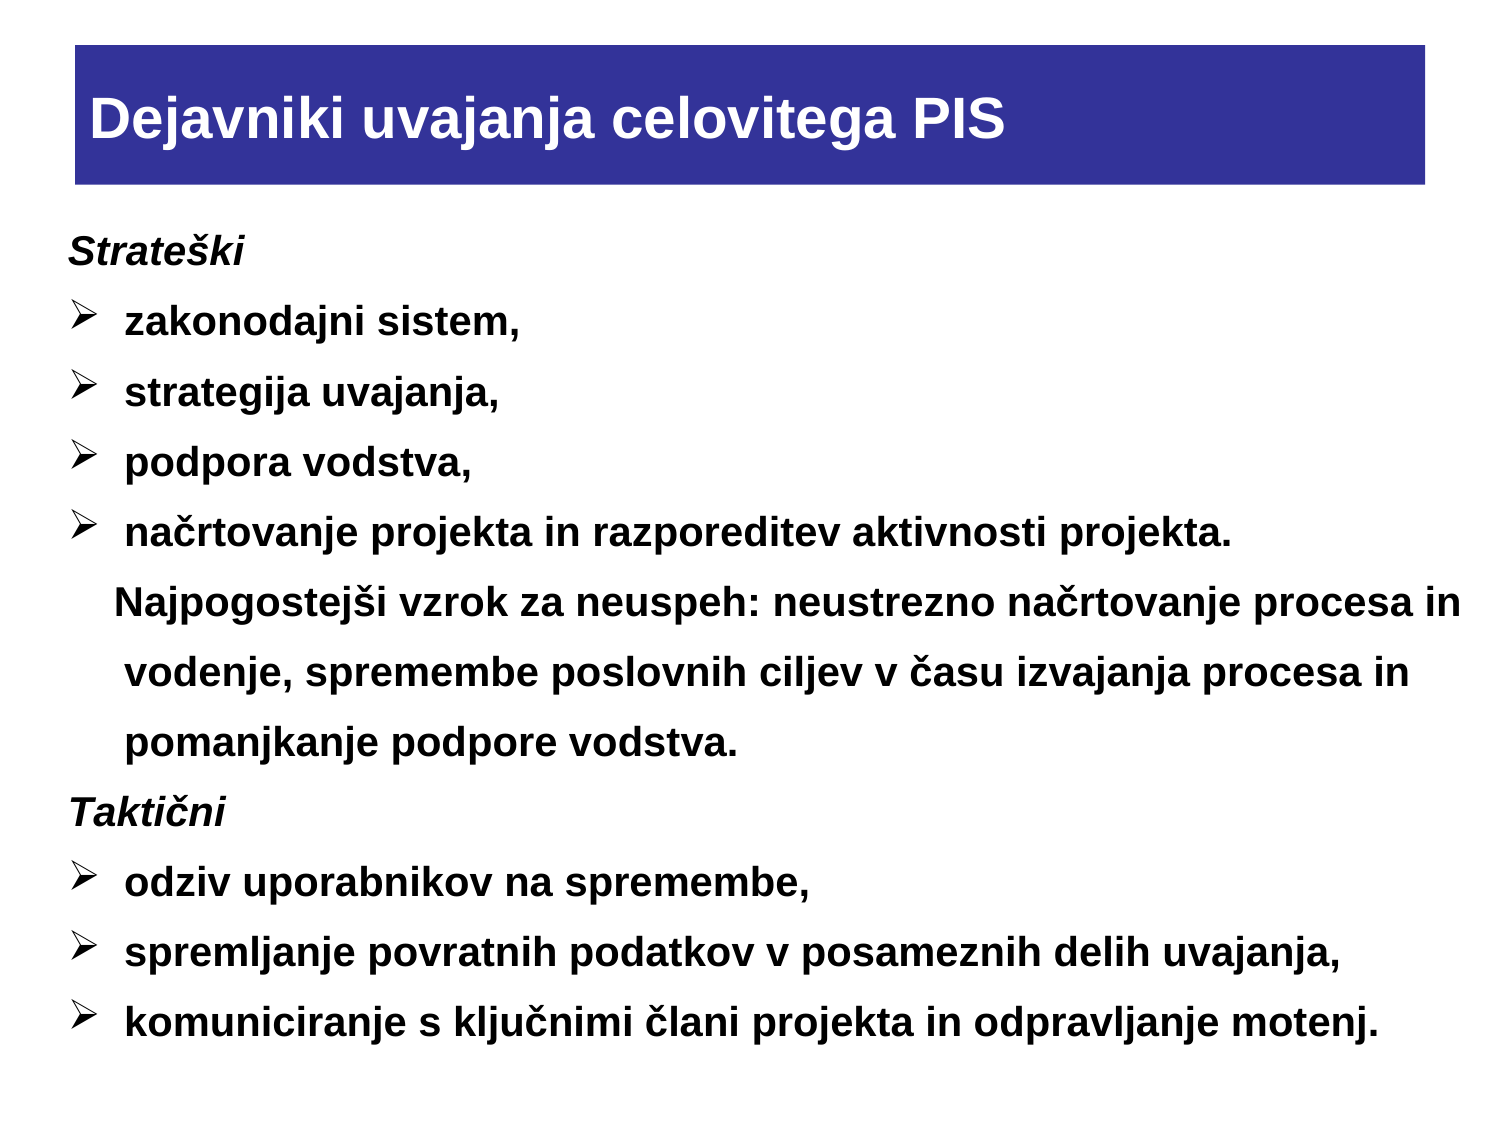

# Dejavniki uvajanja celovitega PIS
Strateški
zakonodajni sistem,
strategija uvajanja,
podpora vodstva,
načrtovanje projekta in razporeditev aktivnosti projekta.
 Najpogostejši vzrok za neuspeh: neustrezno načrtovanje procesa in vodenje, spremembe poslovnih ciljev v času izvajanja procesa in pomanjkanje podpore vodstva.
Taktični
odziv uporabnikov na spremembe,
spremljanje povratnih podatkov v posameznih delih uvajanja,
komuniciranje s ključnimi člani projekta in odpravljanje motenj.